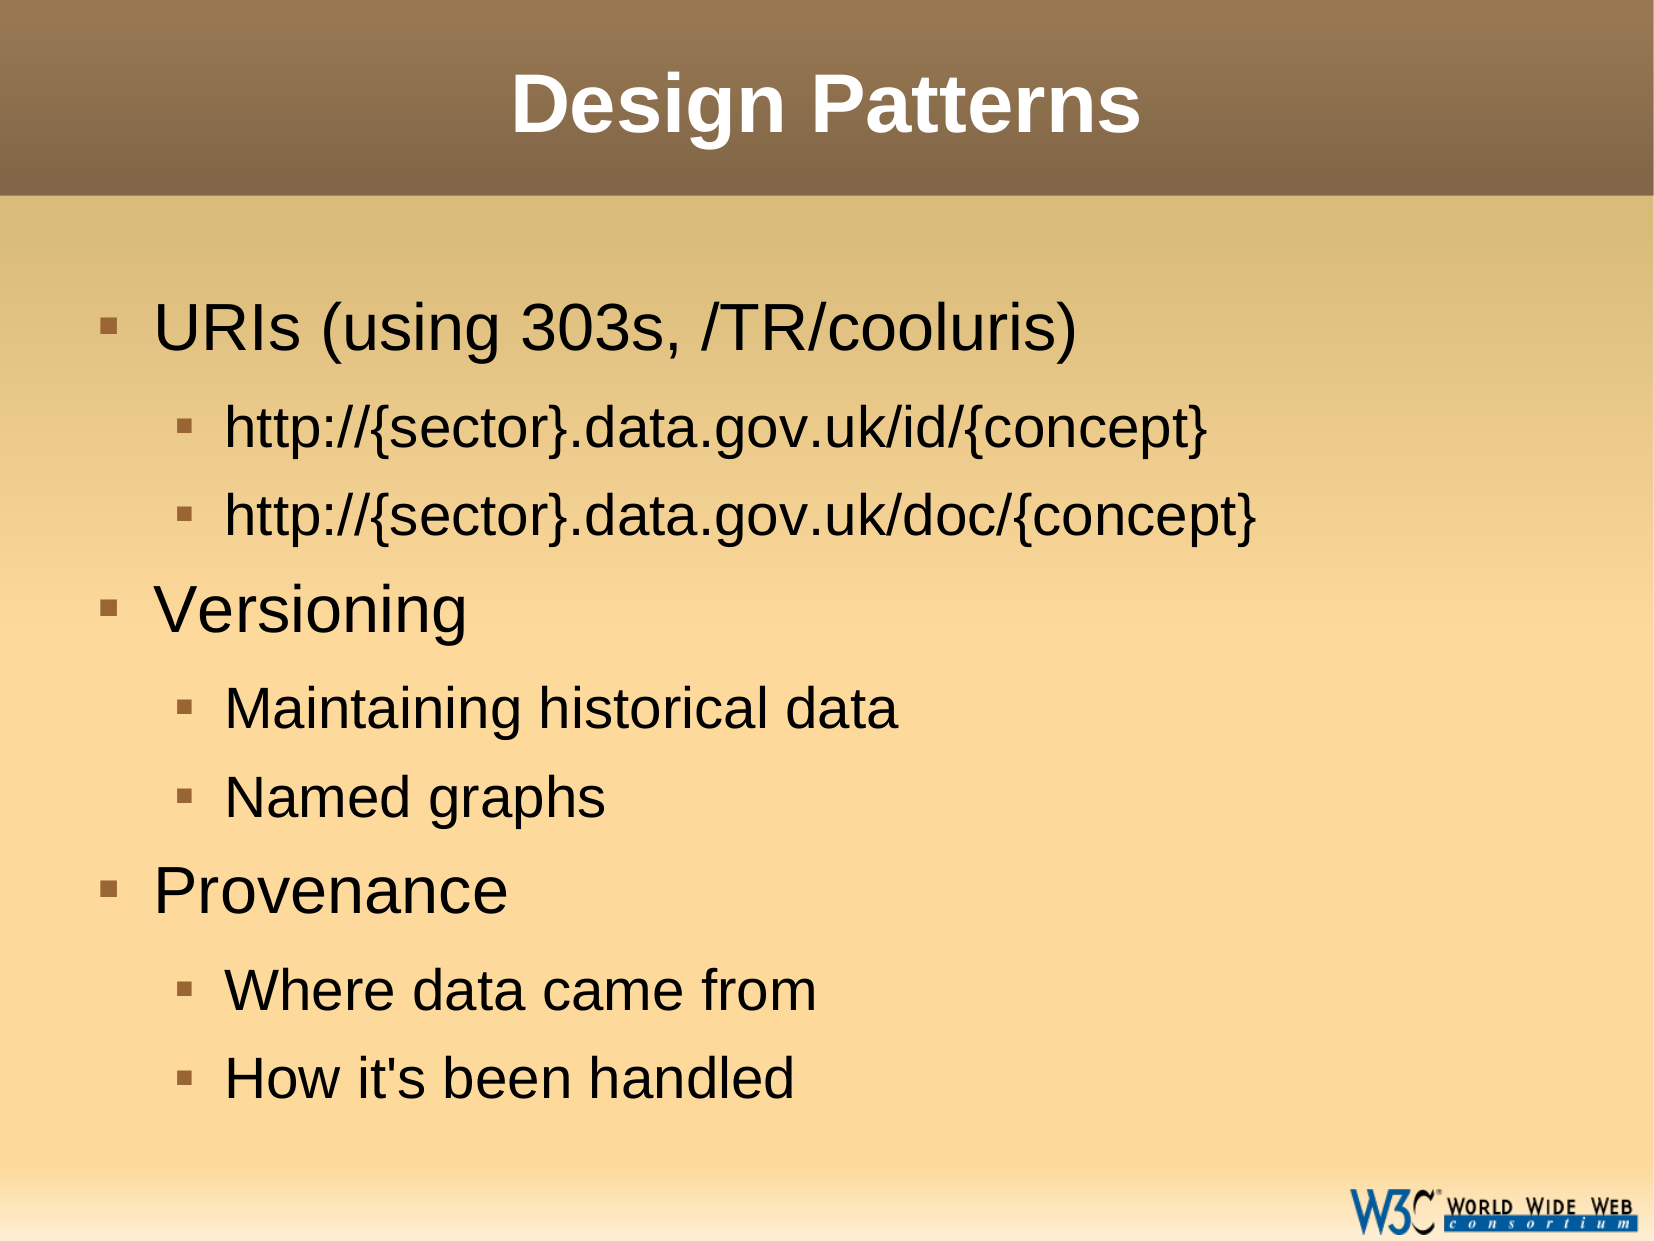

# Design Patterns
URIs (using 303s, /TR/cooluris)
http://{sector}.data.gov.uk/id/{concept}
http://{sector}.data.gov.uk/doc/{concept}
Versioning
Maintaining historical data
Named graphs
Provenance
Where data came from
How it's been handled